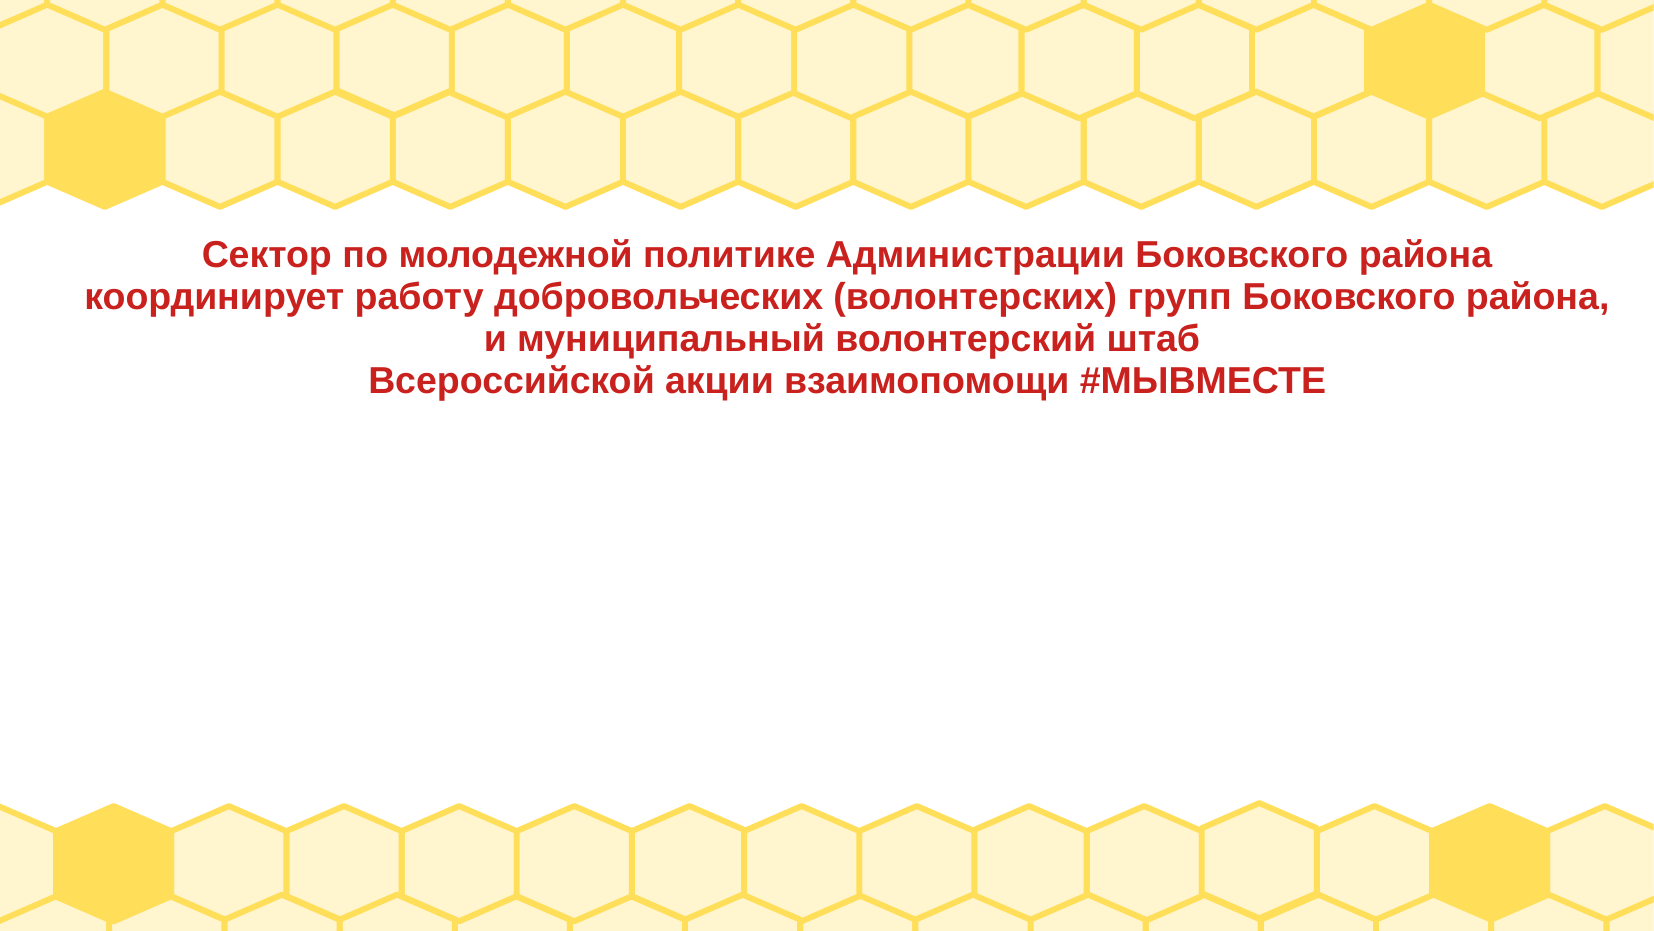

Сектор по молодежной политике Администрации Боковского района
 координирует работу добровольческих (волонтерских) групп Боковского района,
и муниципальный волонтерский штаб
Всероссийской акции взаимопомощи #МЫВМЕСТЕ